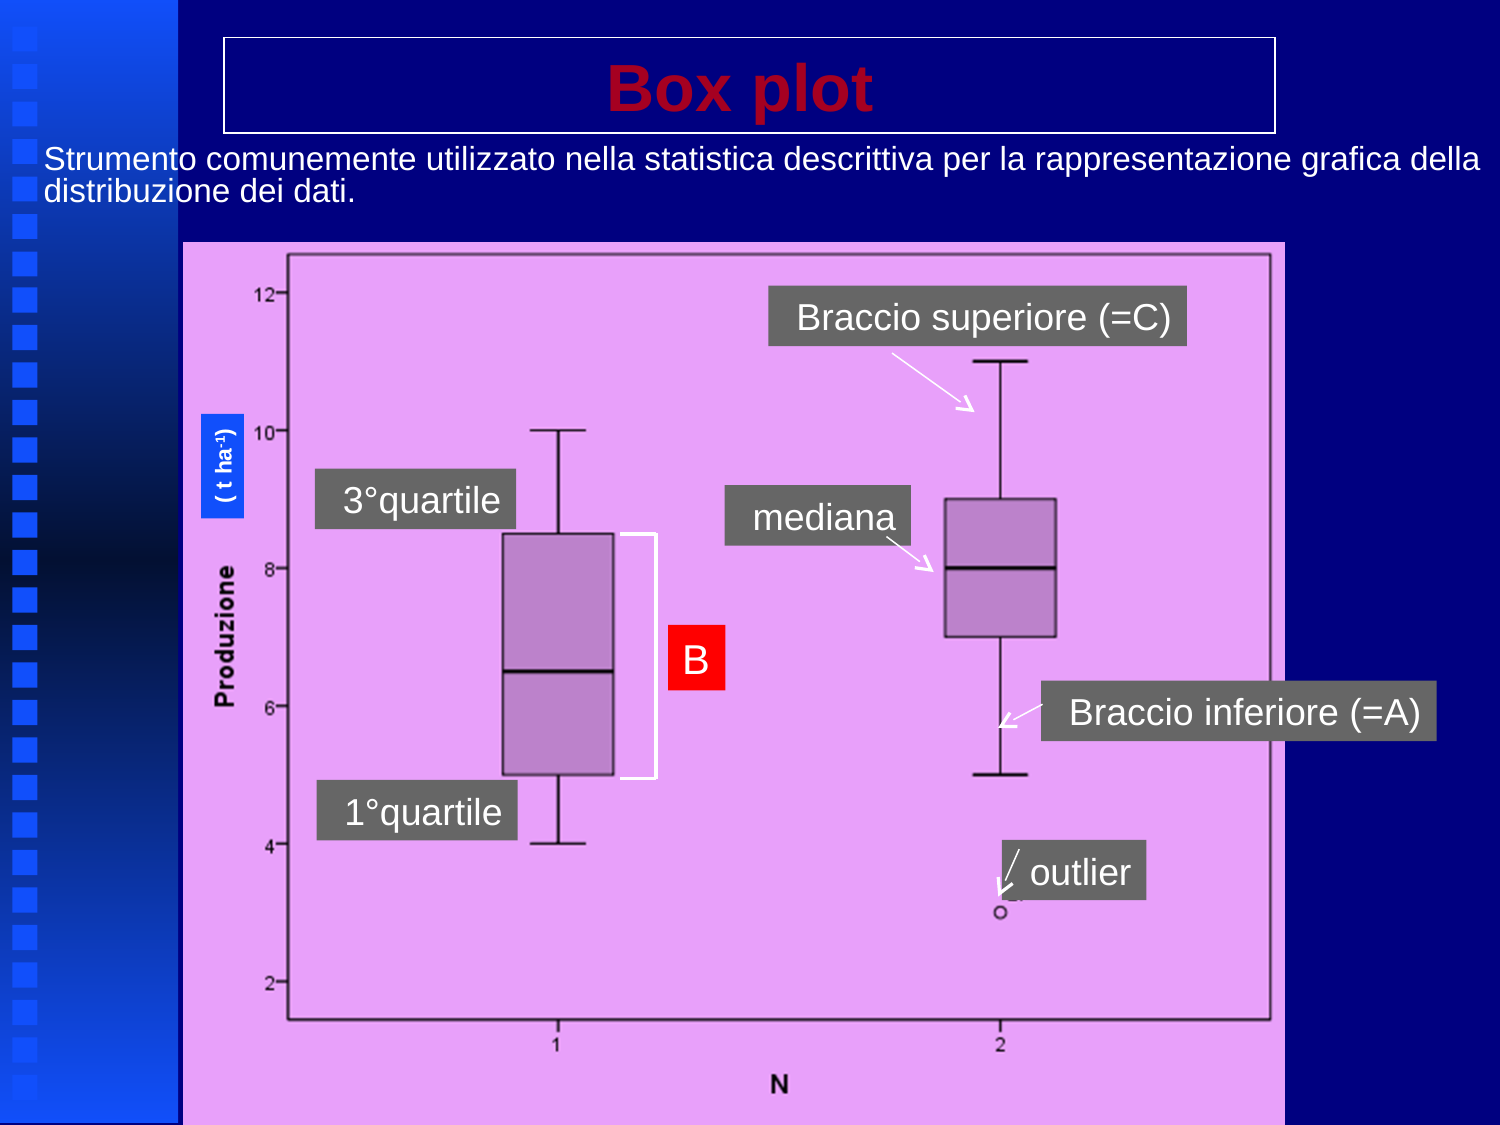

Box plot
	Strumento comunemente utilizzato nella statistica descrittiva per la rappresentazione grafica della distribuzione dei dati.
Braccio superiore (=C)
( t ha-1)
3°quartile
mediana
B
1°quartile
outlier
Braccio inferiore (=A)
C
B
A